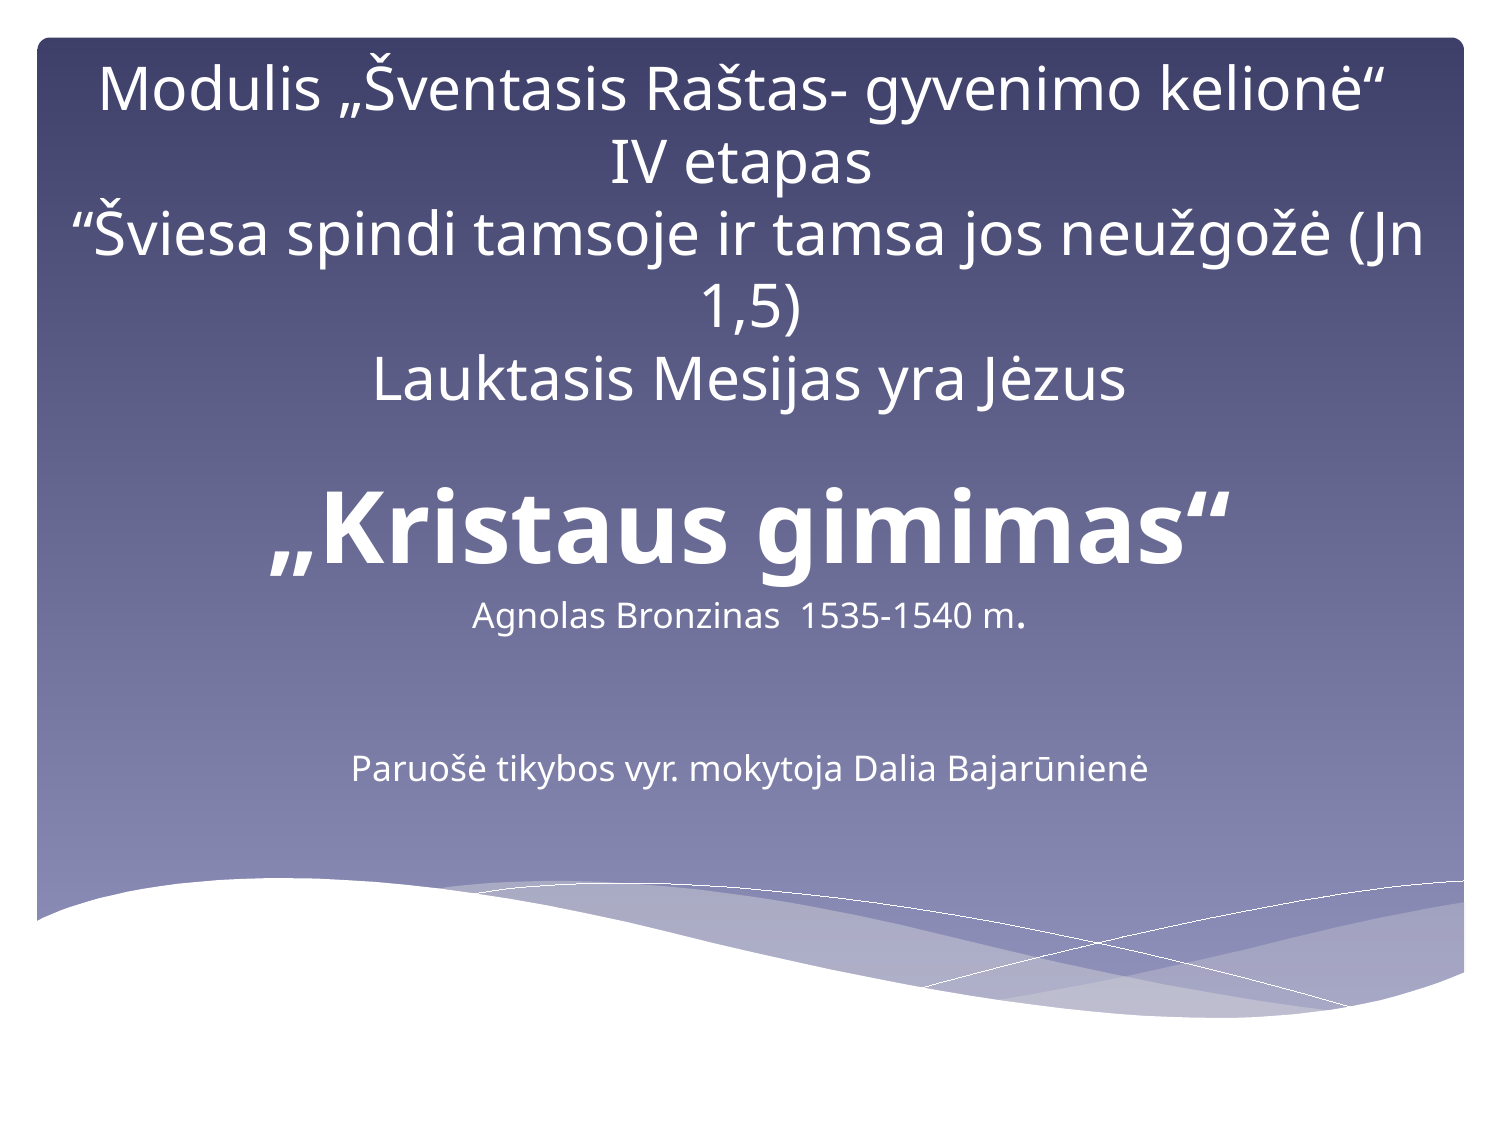

# Modulis „Šventasis Raštas- gyvenimo kelionė“ IV etapas “Šviesa spindi tamsoje ir tamsa jos neužgožė (Jn 1,5) Lauktasis Mesijas yra Jėzus
„Kristaus gimimas“
Agnolas Bronzinas 1535-1540 m.
Paruošė tikybos vyr. mokytoja Dalia Bajarūnienė